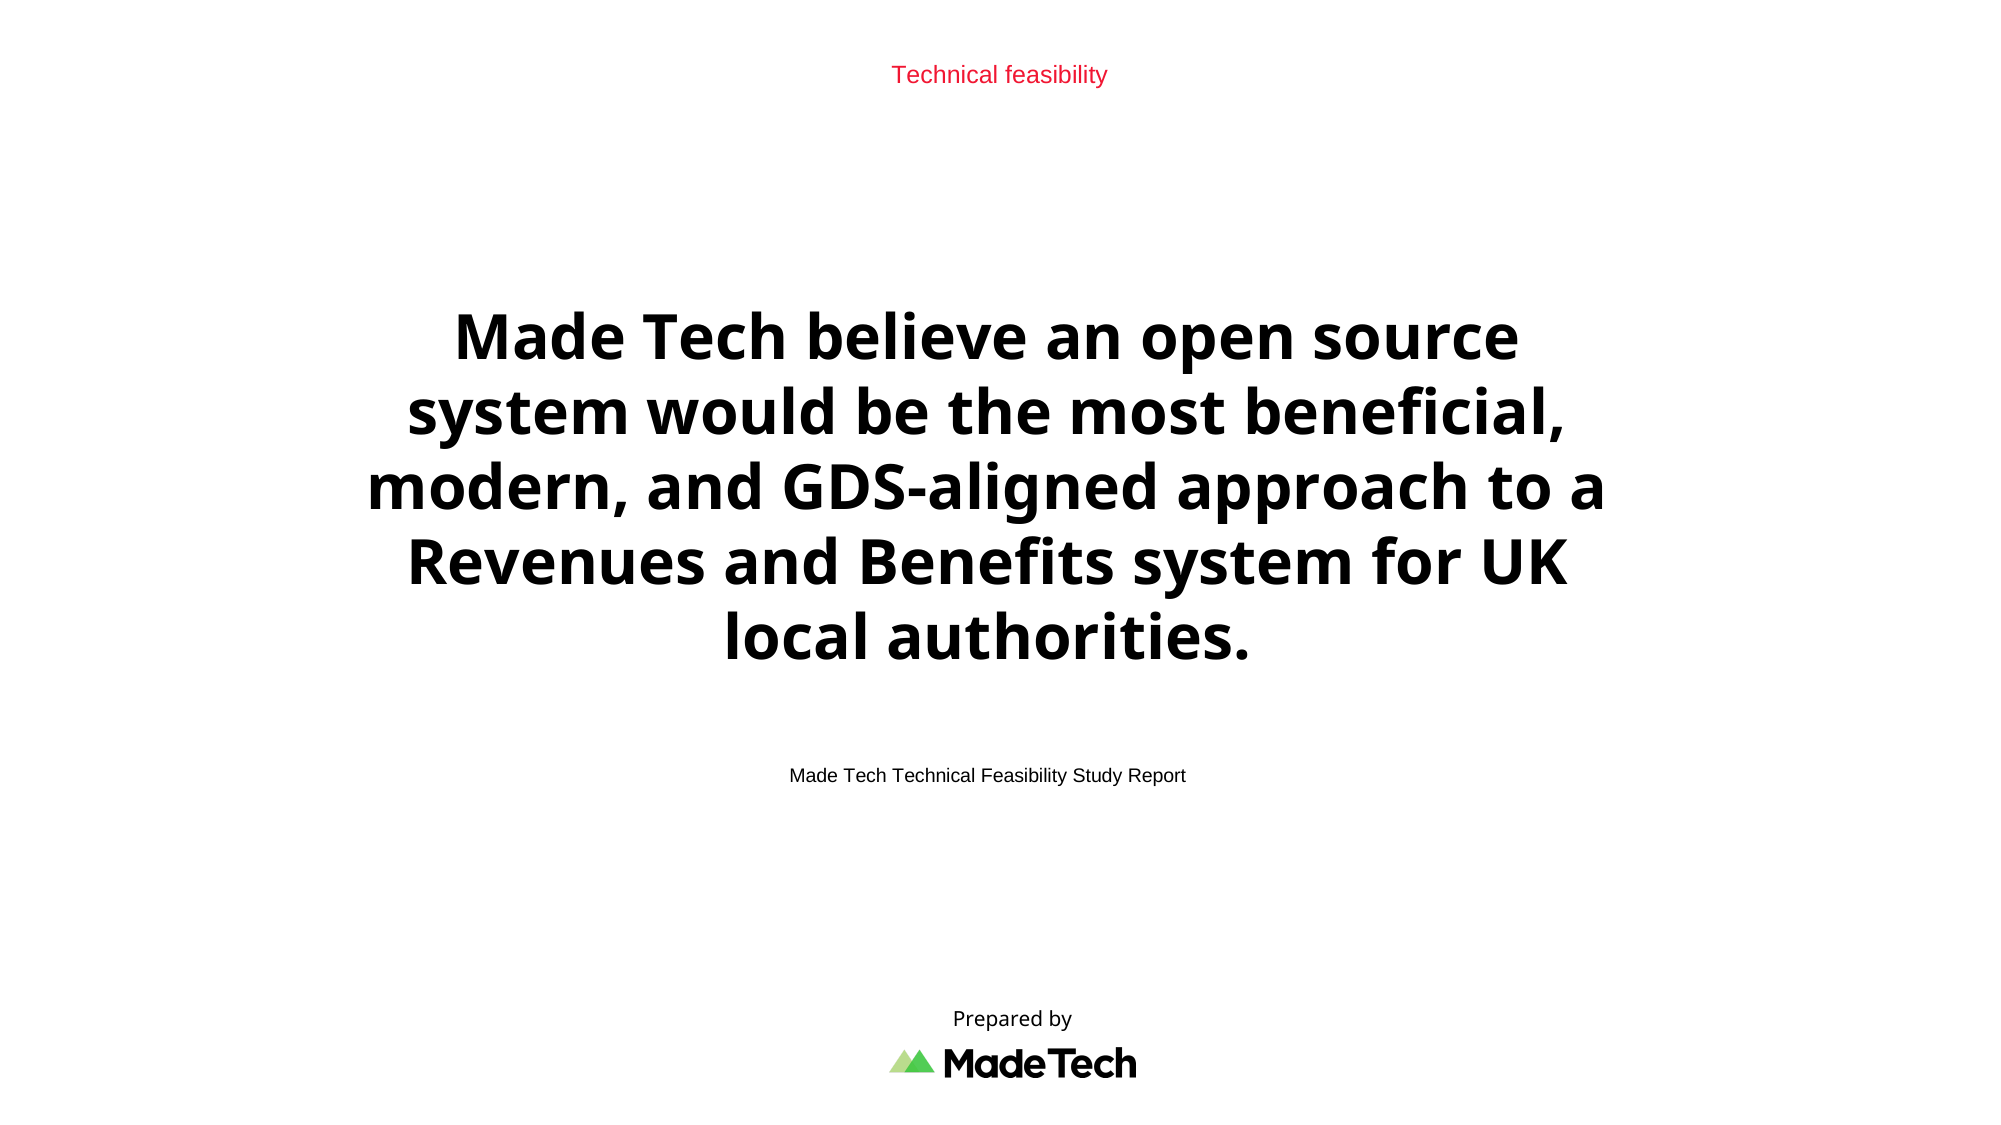

Technical feasibility
Made Tech believe an open source system would be the most beneficial, modern, and GDS-aligned approach to a Revenues and Benefits system for UK local authorities.
Made Tech Technical Feasibility Study Report
Prepared by